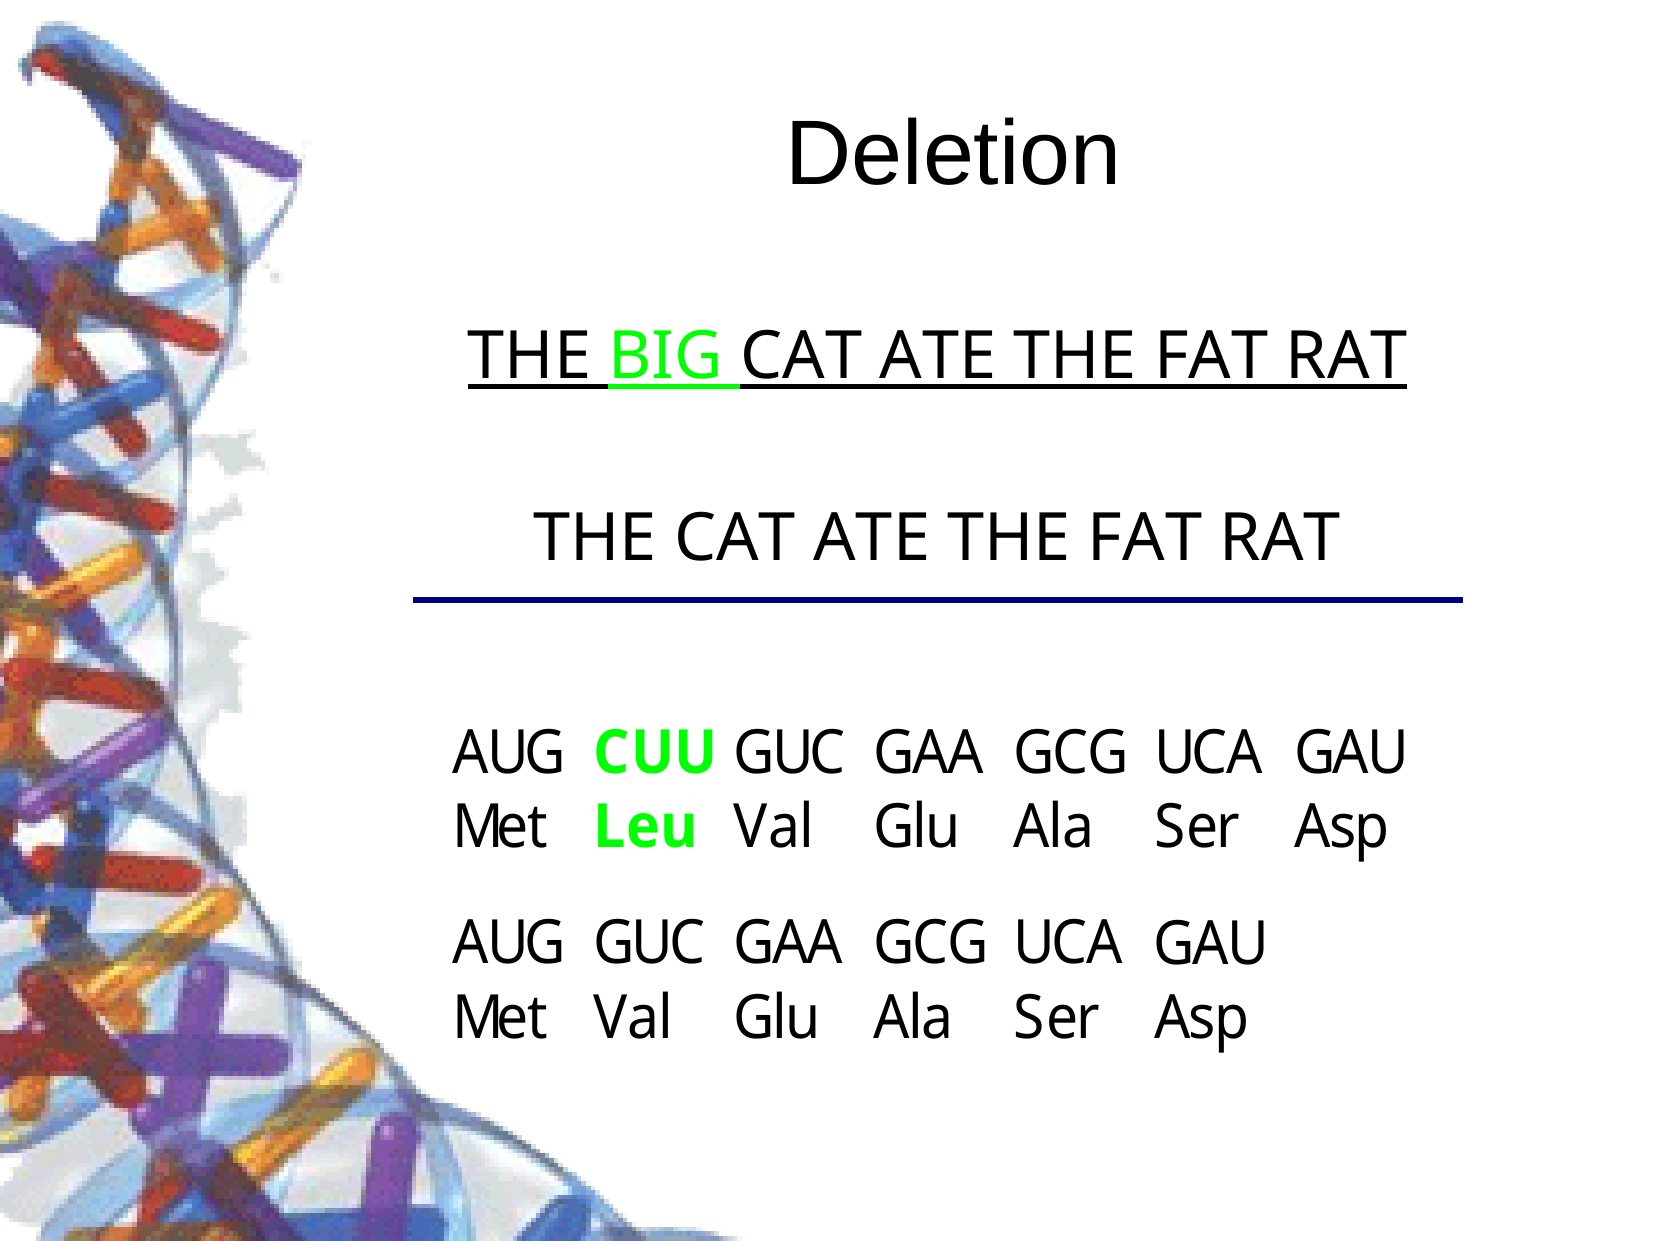

# Deletion
THE BIG CAT ATE THE FAT RAT
THE CAT ATE THE FAT RAT